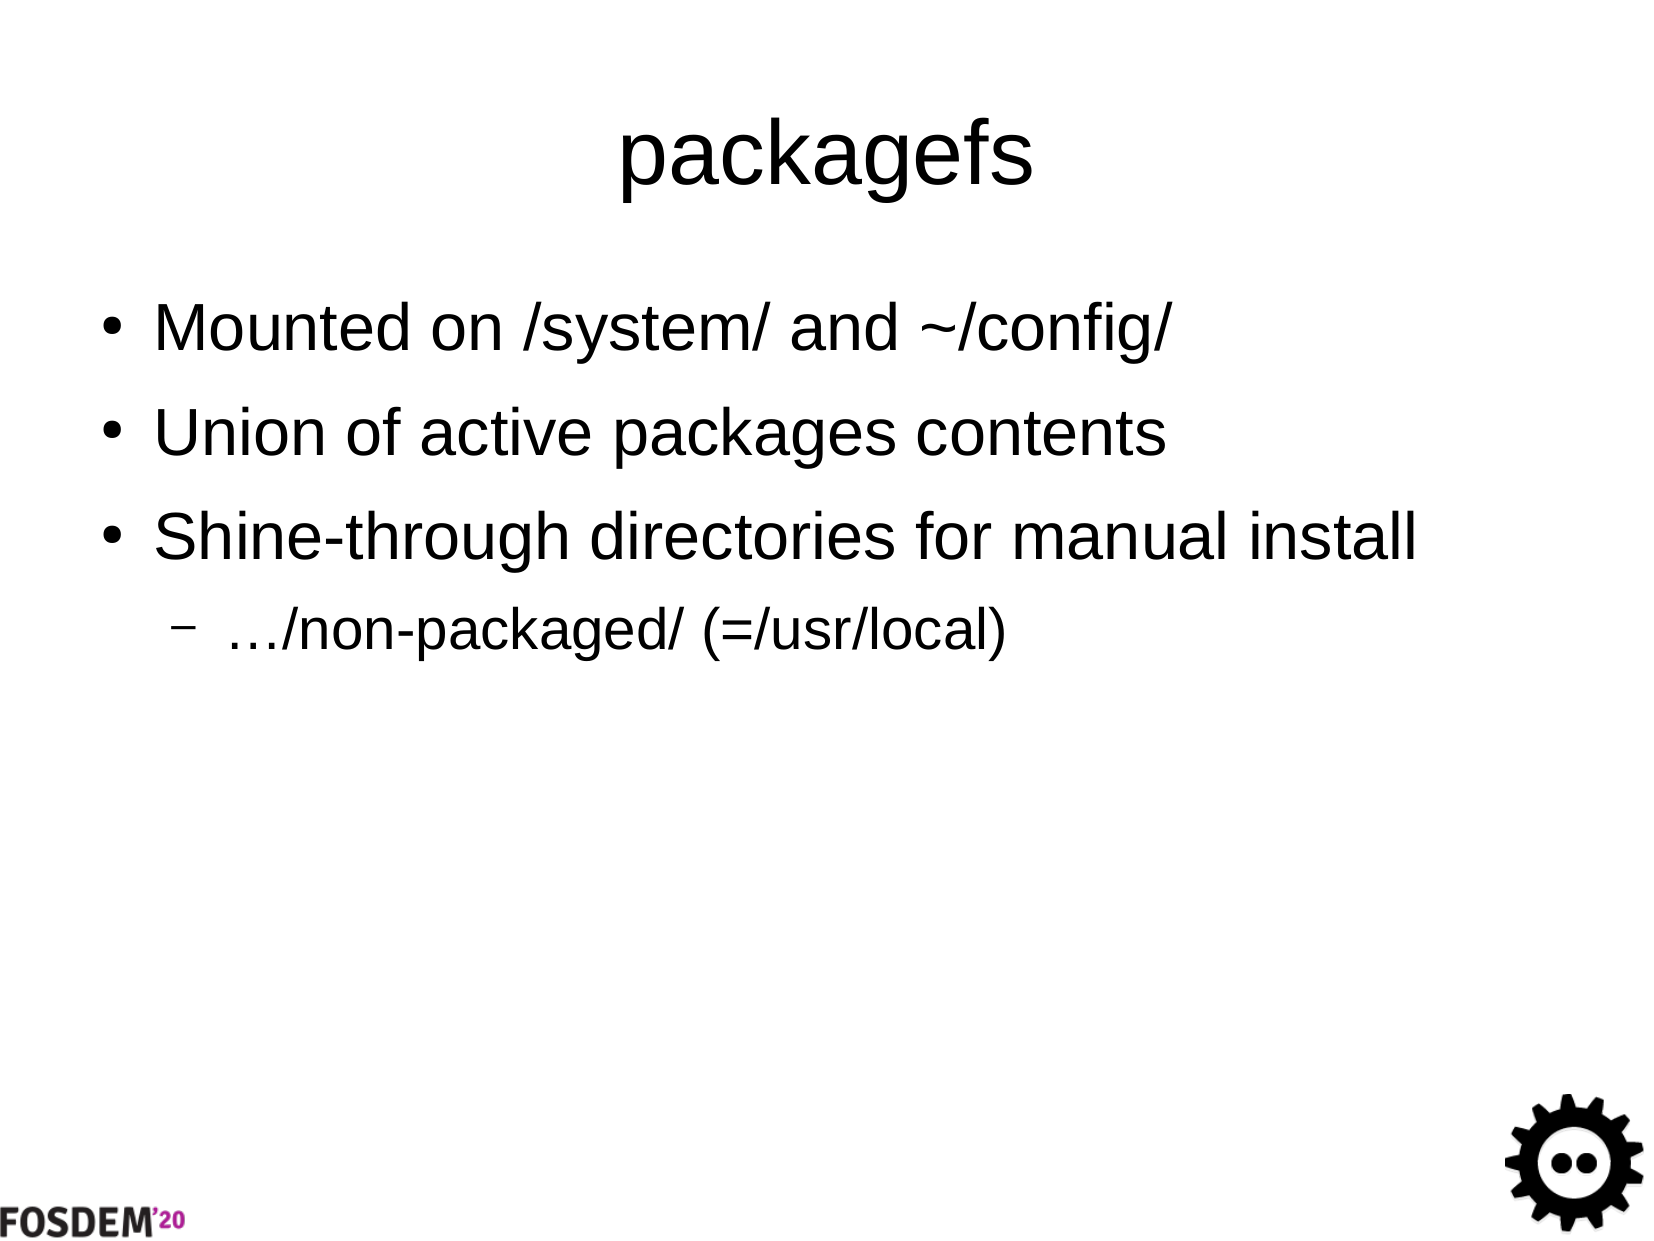

# packagefs
Mounted on /system/ and ~/config/
Union of active packages contents
Shine-through directories for manual install
…/non-packaged/ (=/usr/local)